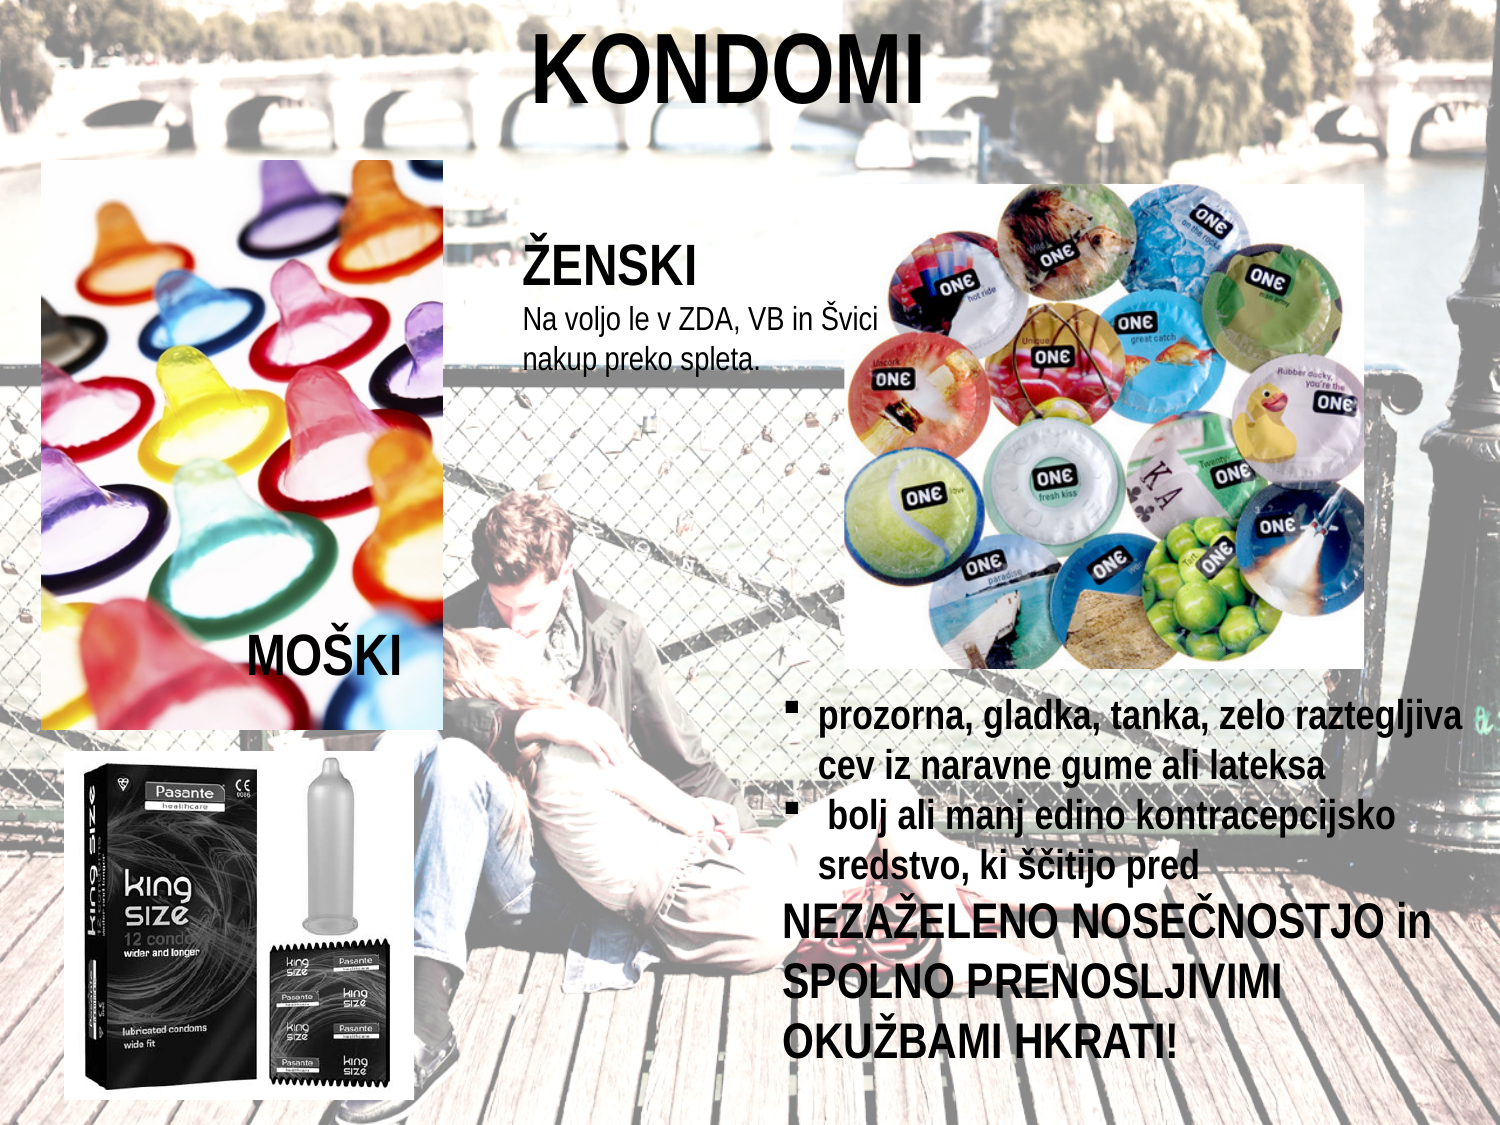

# KONDOMI
ŽENSKI
Na voljo le v ZDA, VB in Švici
nakup preko spleta.
MOŠKI
prozorna, gladka, tanka, zelo raztegljiva cev iz naravne gume ali lateksa
 bolj ali manj edino kontracepcijsko sredstvo, ki ščitijo pred
NEZAŽELENO NOSEČNOSTJO in SPOLNO PRENOSLJIVIMI OKUŽBAMI HKRATI!